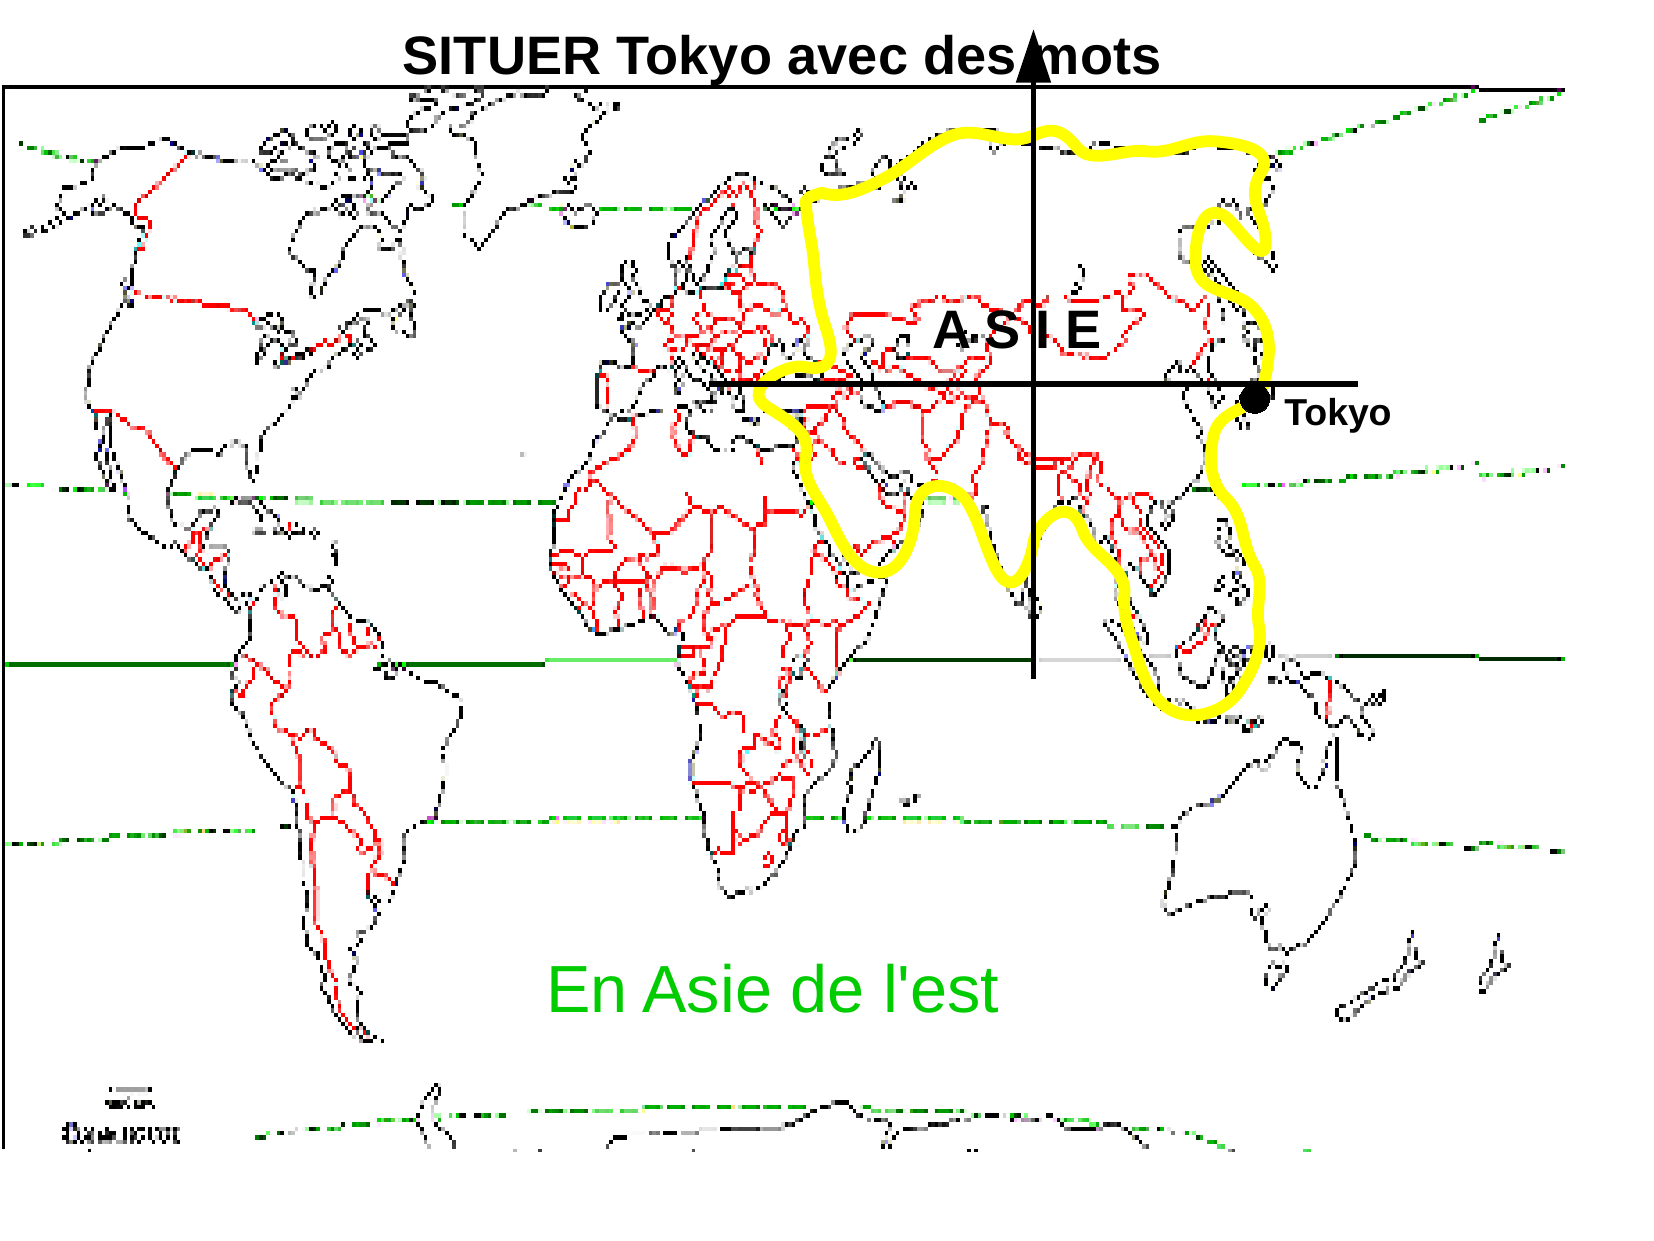

SITUER Tokyo avec des mots
A S I E
A S I E
Tokyo
New Delhi
Delhi
 INDE
En Asie de l'est